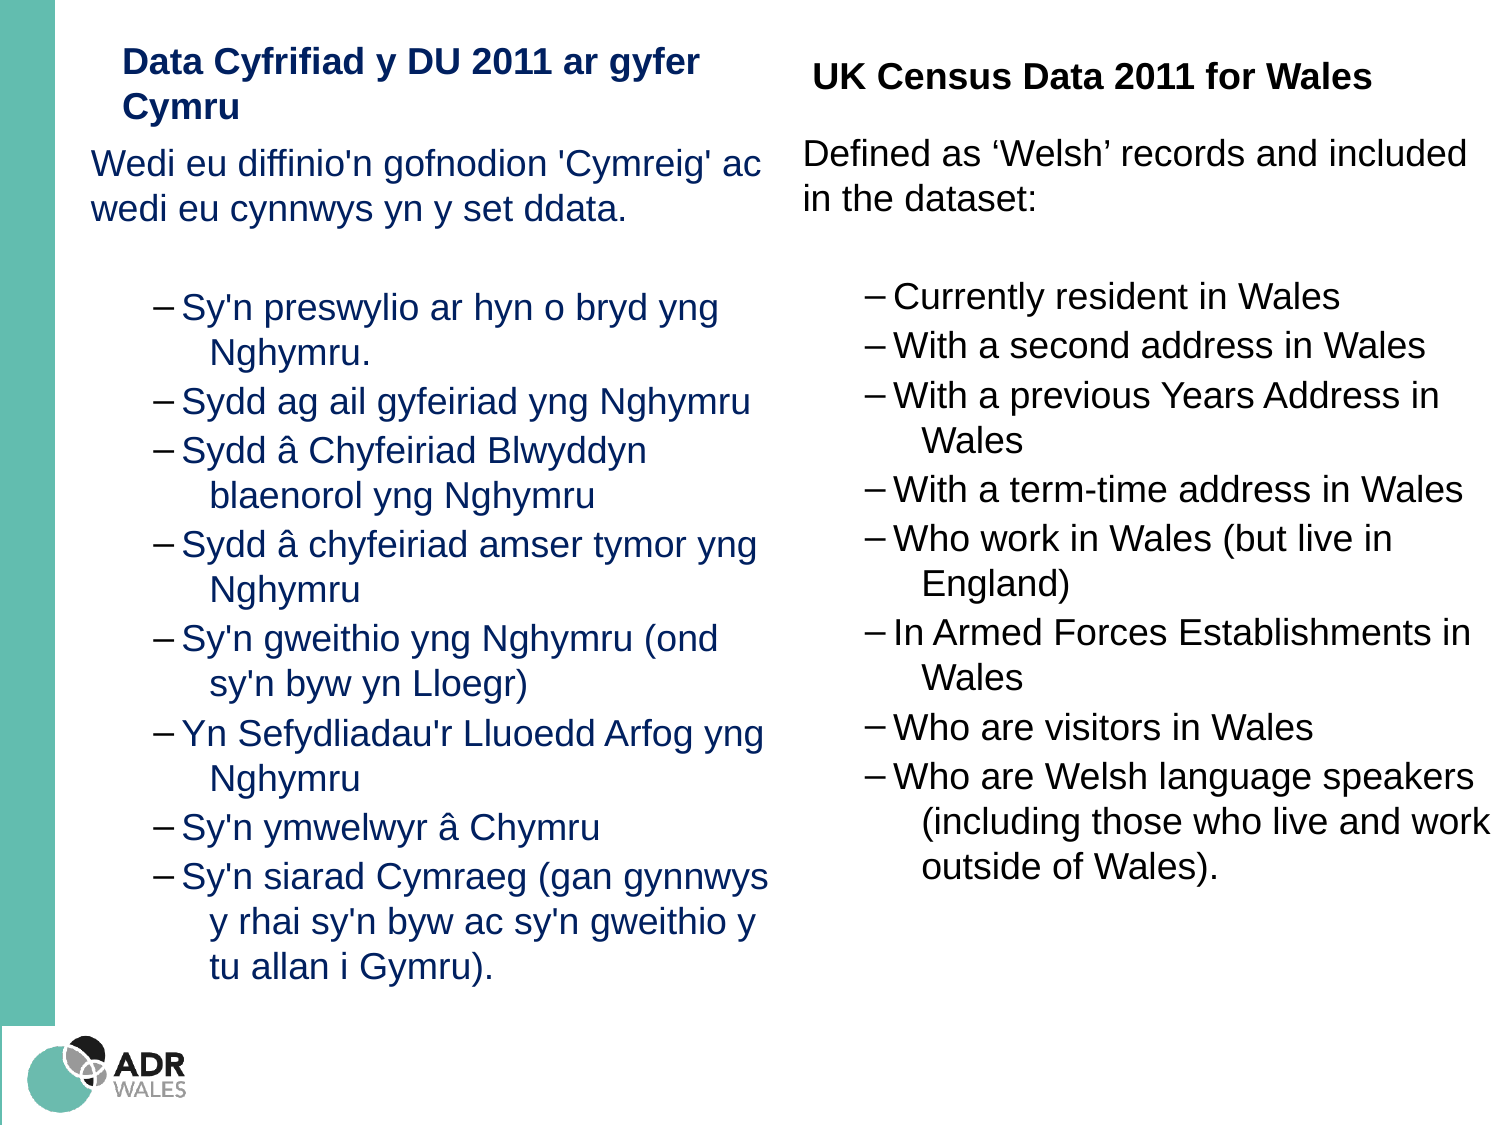

# UK Census Data 2011 for Wales
Data Cyfrifiad y DU 2011 ar gyfer Cymru
Defined as ‘Welsh’ records and included in the dataset:
Currently resident in Wales
With a second address in Wales
With a previous Years Address in Wales
With a term-time address in Wales
Who work in Wales (but live in England)
In Armed Forces Establishments in Wales
Who are visitors in Wales
Who are Welsh language speakers (including those who live and work outside of Wales).
Wedi eu diffinio'n gofnodion 'Cymreig' ac wedi eu cynnwys yn y set ddata.
Sy'n preswylio ar hyn o bryd yng Nghymru.
Sydd ag ail gyfeiriad yng Nghymru
Sydd â Chyfeiriad Blwyddyn blaenorol yng Nghymru
Sydd â chyfeiriad amser tymor yng Nghymru
Sy'n gweithio yng Nghymru (ond sy'n byw yn Lloegr)
Yn Sefydliadau'r Lluoedd Arfog yng Nghymru
Sy'n ymwelwyr â Chymru
Sy'n siarad Cymraeg (gan gynnwys y rhai sy'n byw ac sy'n gweithio y tu allan i Gymru).